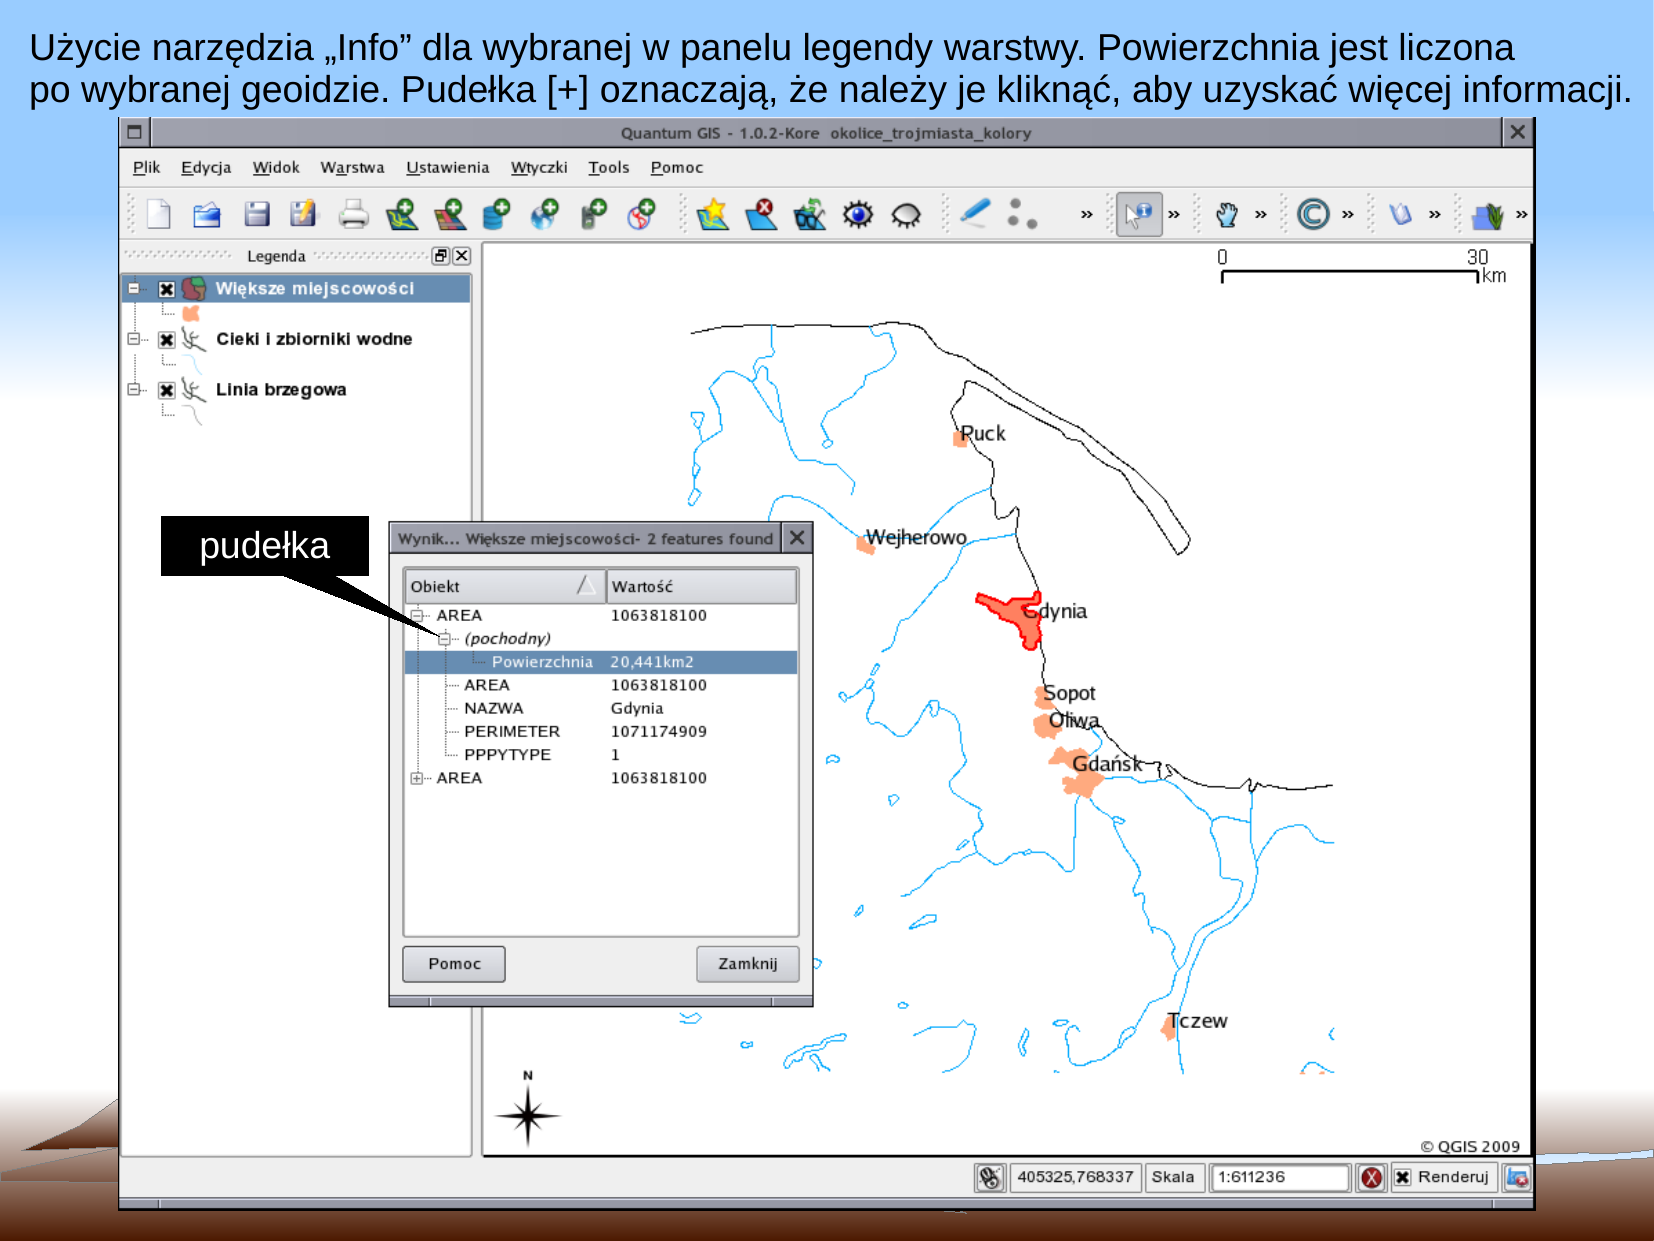

Użycie narzędzia „Info” dla wybranej w panelu legendy warstwy. Powierzchnia jest liczona
po wybranej geoidzie. Pudełka [+] oznaczają, że należy je kliknąć, aby uzyskać więcej informacji.
pudełka